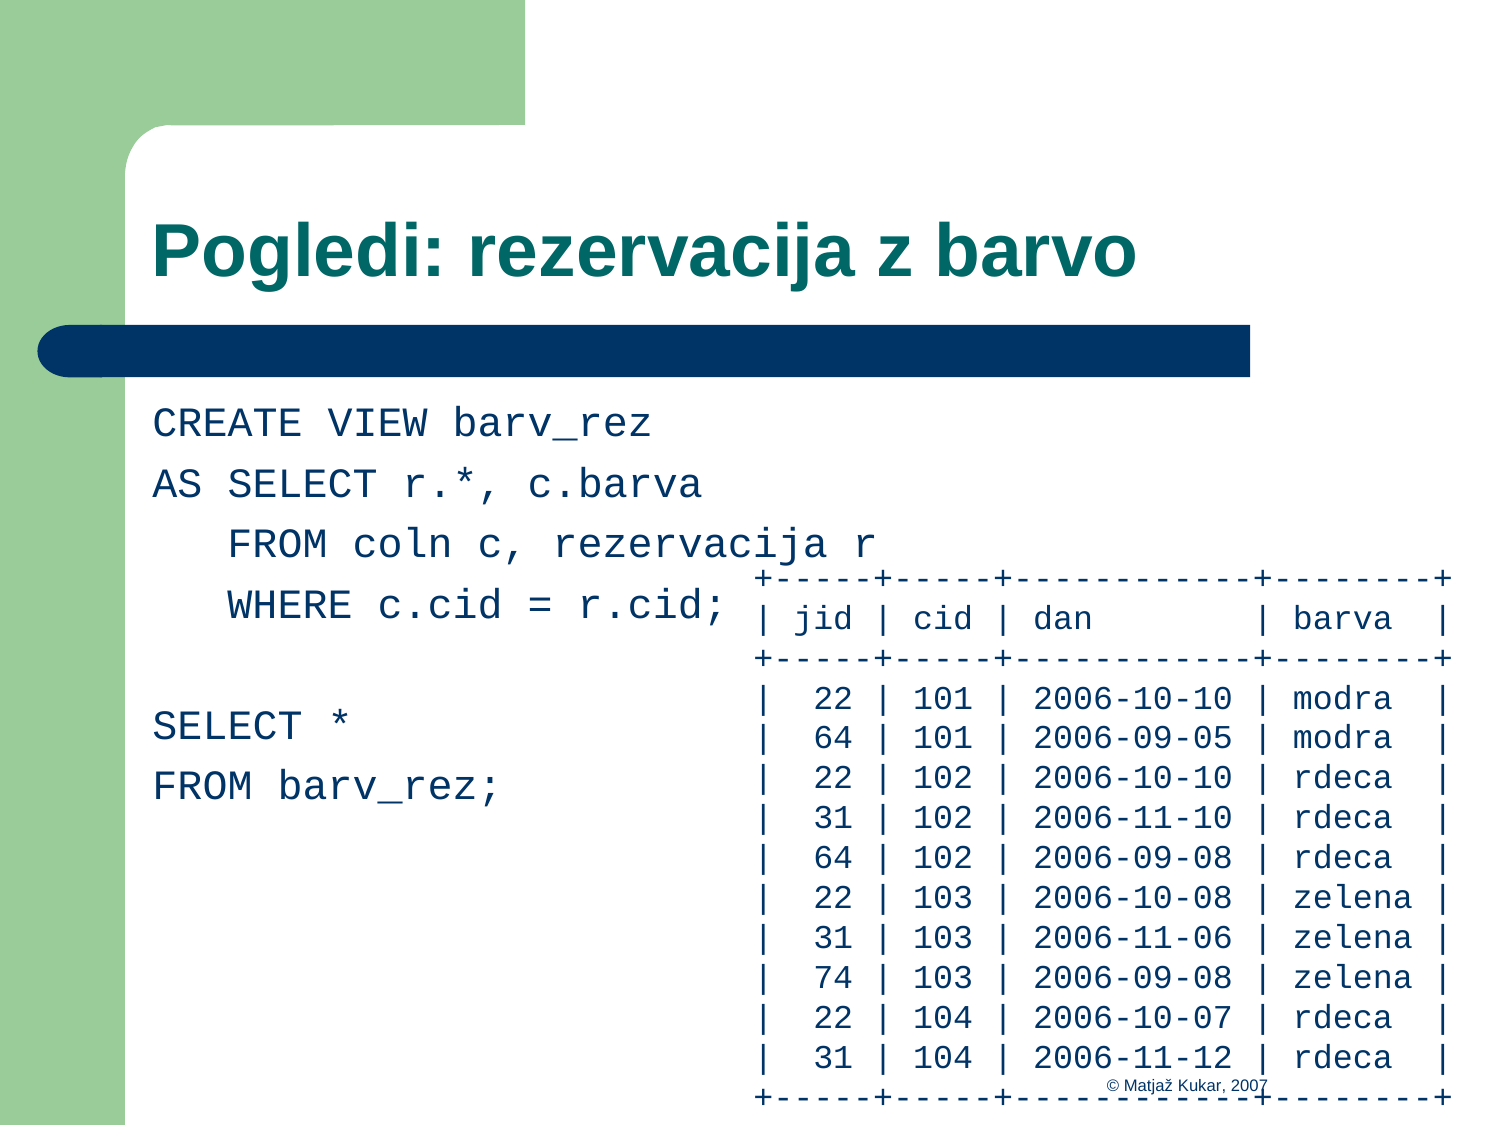

# Pogledi: rezervacija z barvo
CREATE VIEW barv_rez
AS SELECT r.*, c.barva
 FROM coln c, rezervacija r
 WHERE c.cid = r.cid;
SELECT *
FROM barv_rez;
+-----+-----+------------+--------+
| jid | cid | dan | barva |
+-----+-----+------------+--------+
| 22 | 101 | 2006-10-10 | modra |
| 64 | 101 | 2006-09-05 | modra |
| 22 | 102 | 2006-10-10 | rdeca |
| 31 | 102 | 2006-11-10 | rdeca |
| 64 | 102 | 2006-09-08 | rdeca |
| 22 | 103 | 2006-10-08 | zelena |
| 31 | 103 | 2006-11-06 | zelena |
| 74 | 103 | 2006-09-08 | zelena |
| 22 | 104 | 2006-10-07 | rdeca |
| 31 | 104 | 2006-11-12 | rdeca |
+-----+-----+------------+--------+
© Matjaž Kukar, 2007